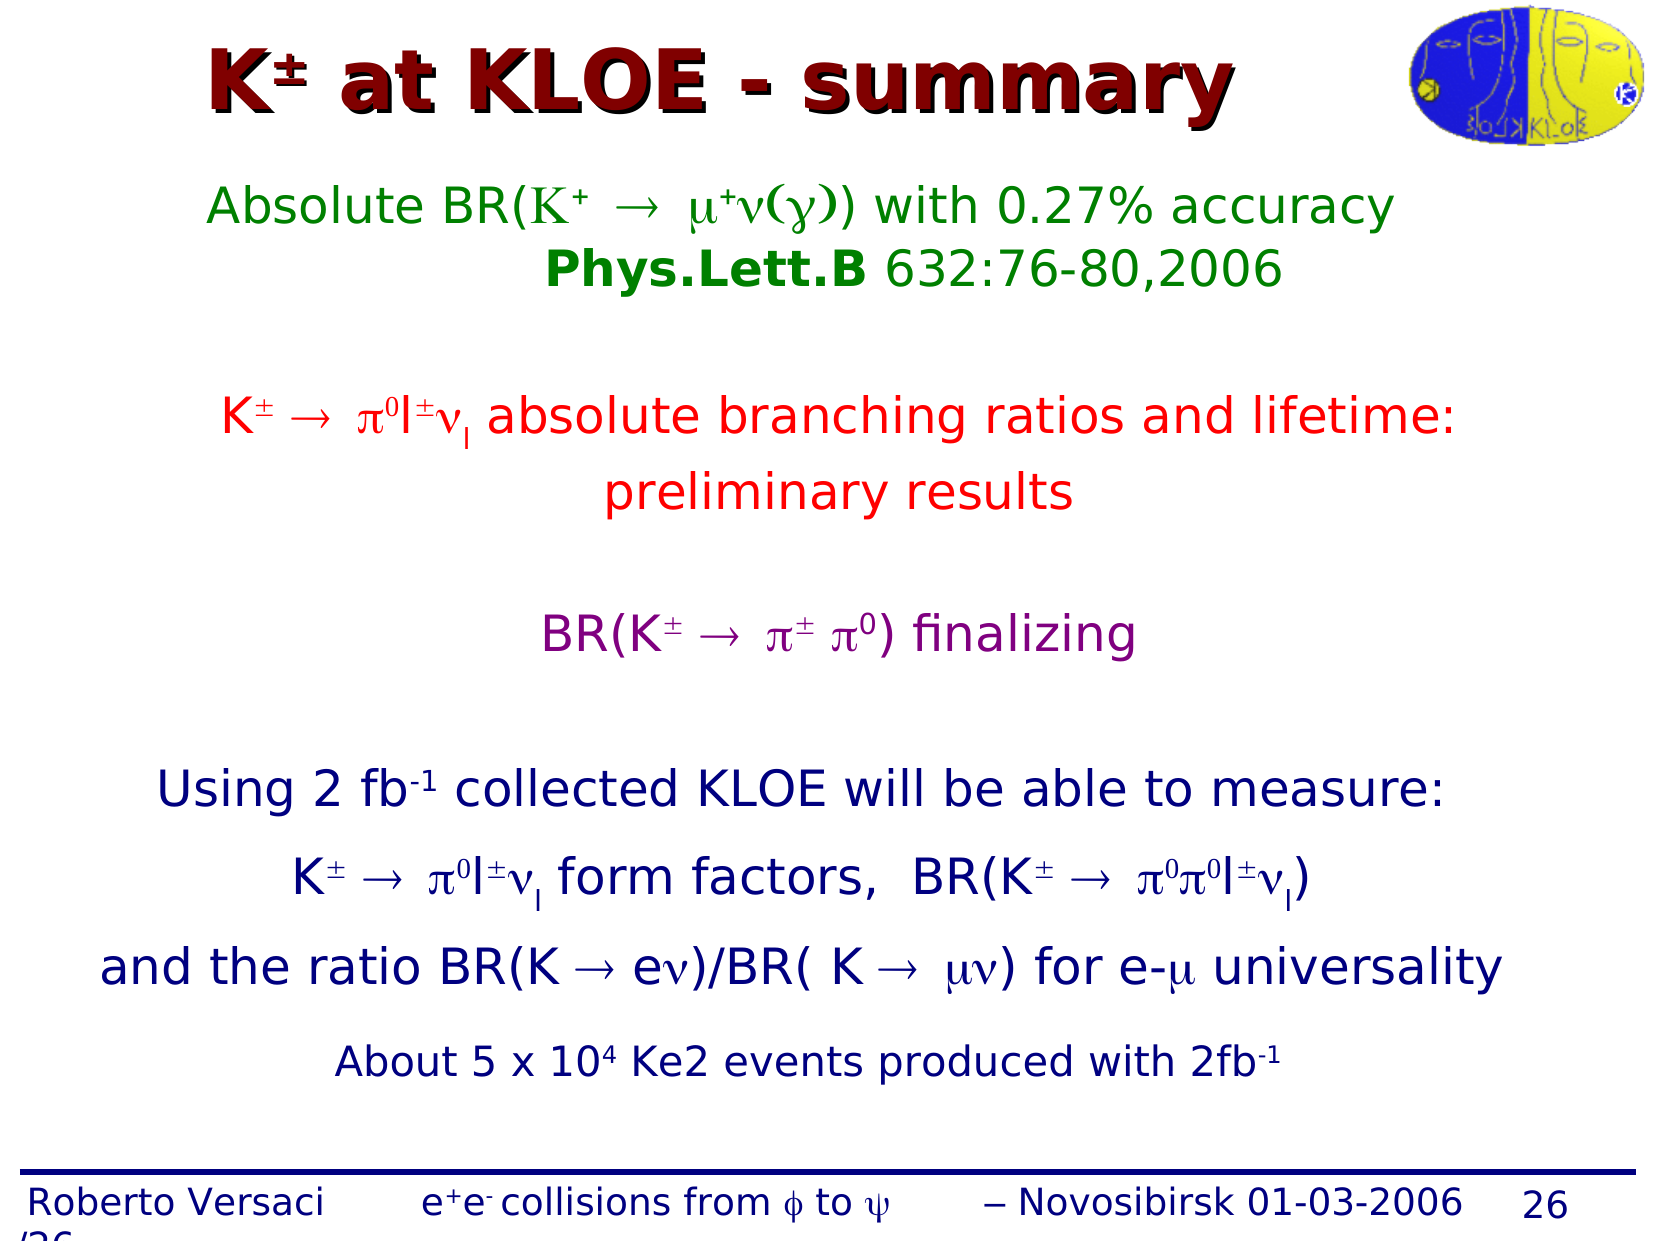

# K± at KLOE - summary
Absolute BR(K+  +()) with 0.27% accuracy
			Phys.Lett.B 632:76-80,2006
K ® p0lnl absolute branching ratios and lifetime:
preliminary results
BR(K ® p p0) finalizing
Using 2 fb-1 collected KLOE will be able to measure:
K ® p0lnl form factors, BR(K ® p0p0lnl)
and the ratio BR(K ® en)/BR( K ® mn) for e-m universality
 About 5 x 104 Ke2 events produced with 2fb-1
26